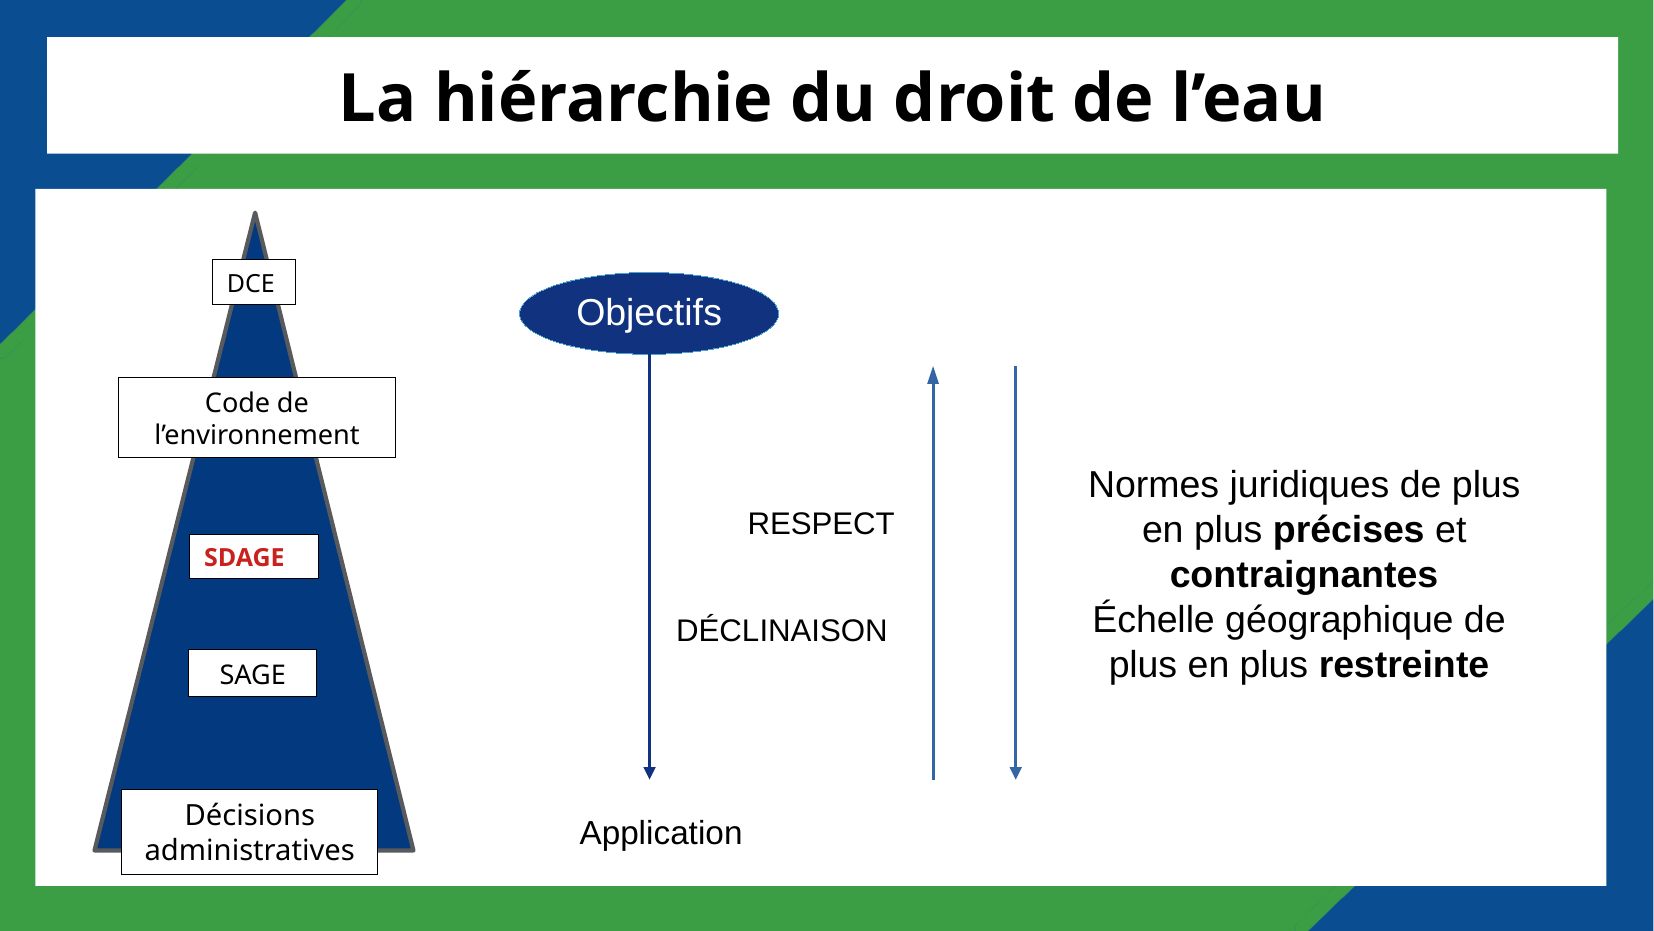

# La hiérarchie du droit de l’eau
DCE
Objectifs
Code de l’environnement
Normes juridiques de plus en plus précises et contraignantes
Échelle géographique de plus en plus restreinte
RESPECT
SDAGE
DÉCLINAISON
SAGE
Décisions administratives
Application